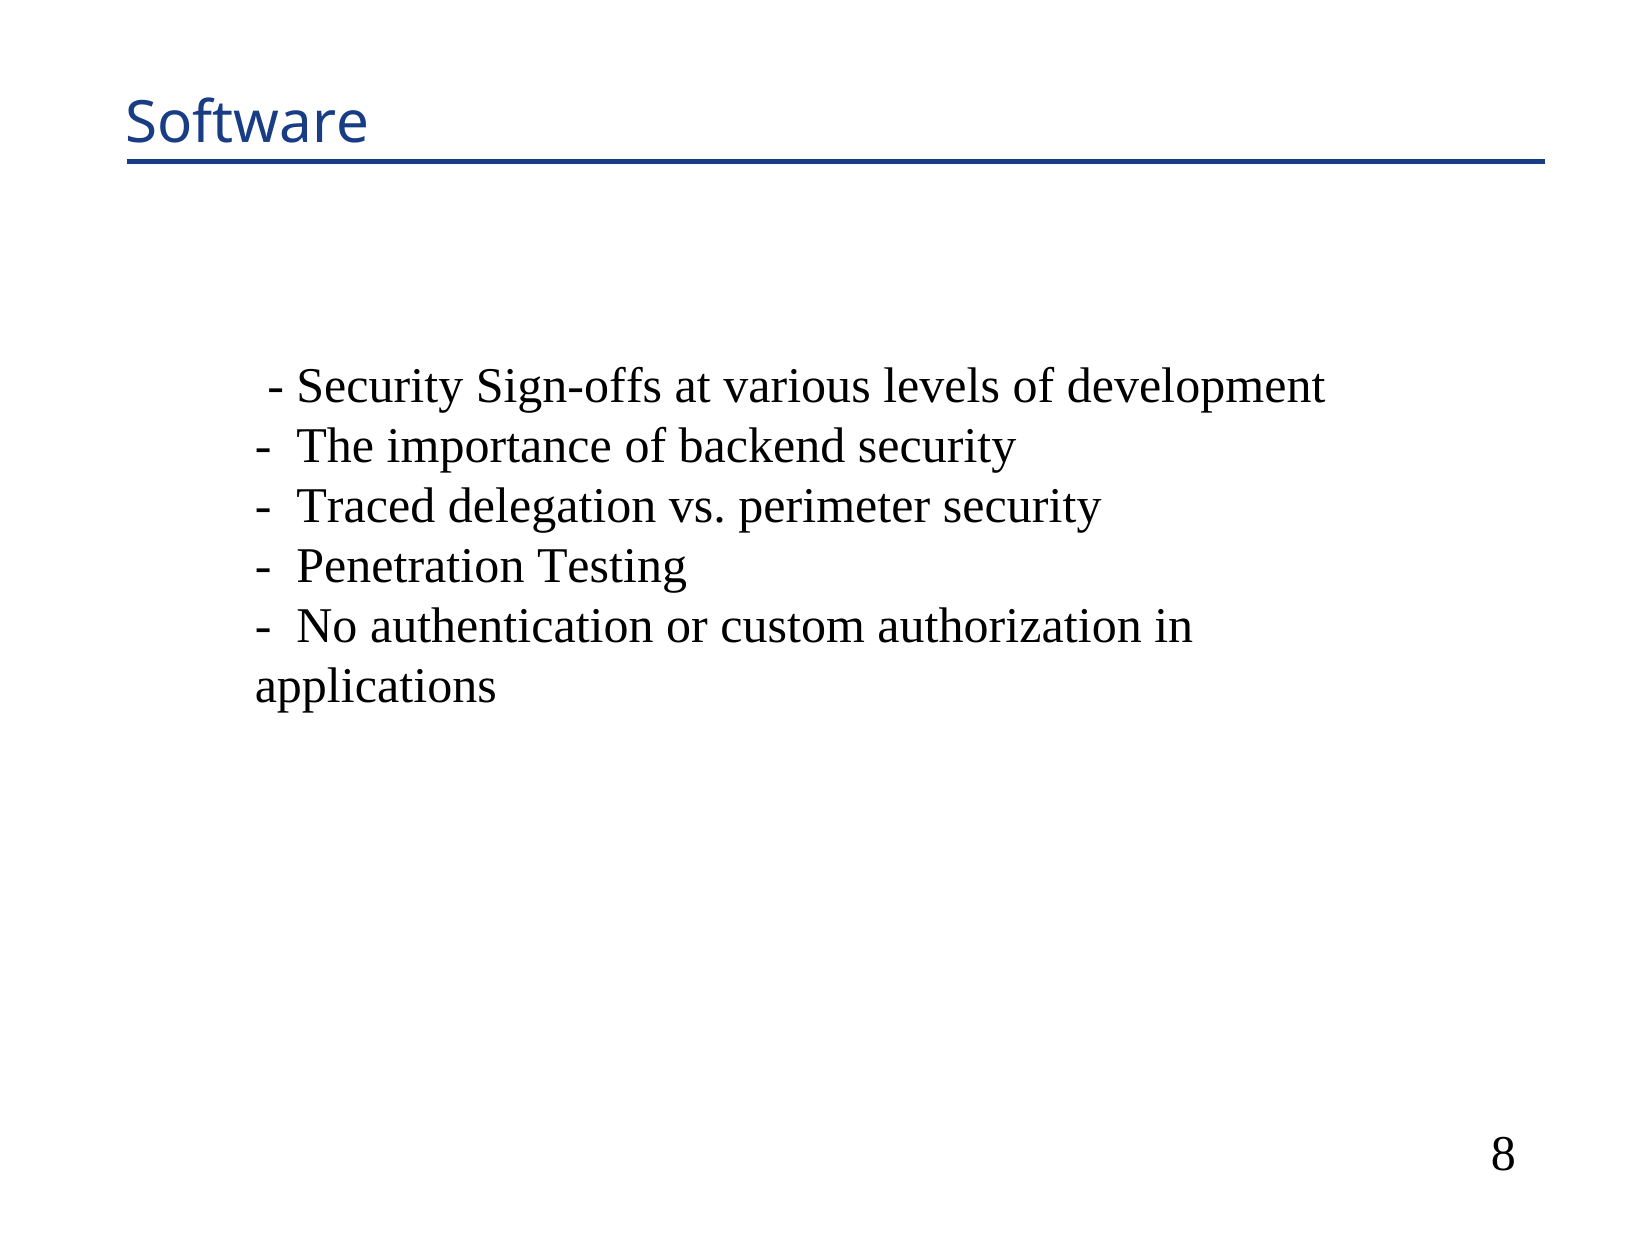

# Software
 - Security Sign-offs at various levels of development
- The importance of backend security
- Traced delegation vs. perimeter security
- Penetration Testing
- No authentication or custom authorization in applications
8